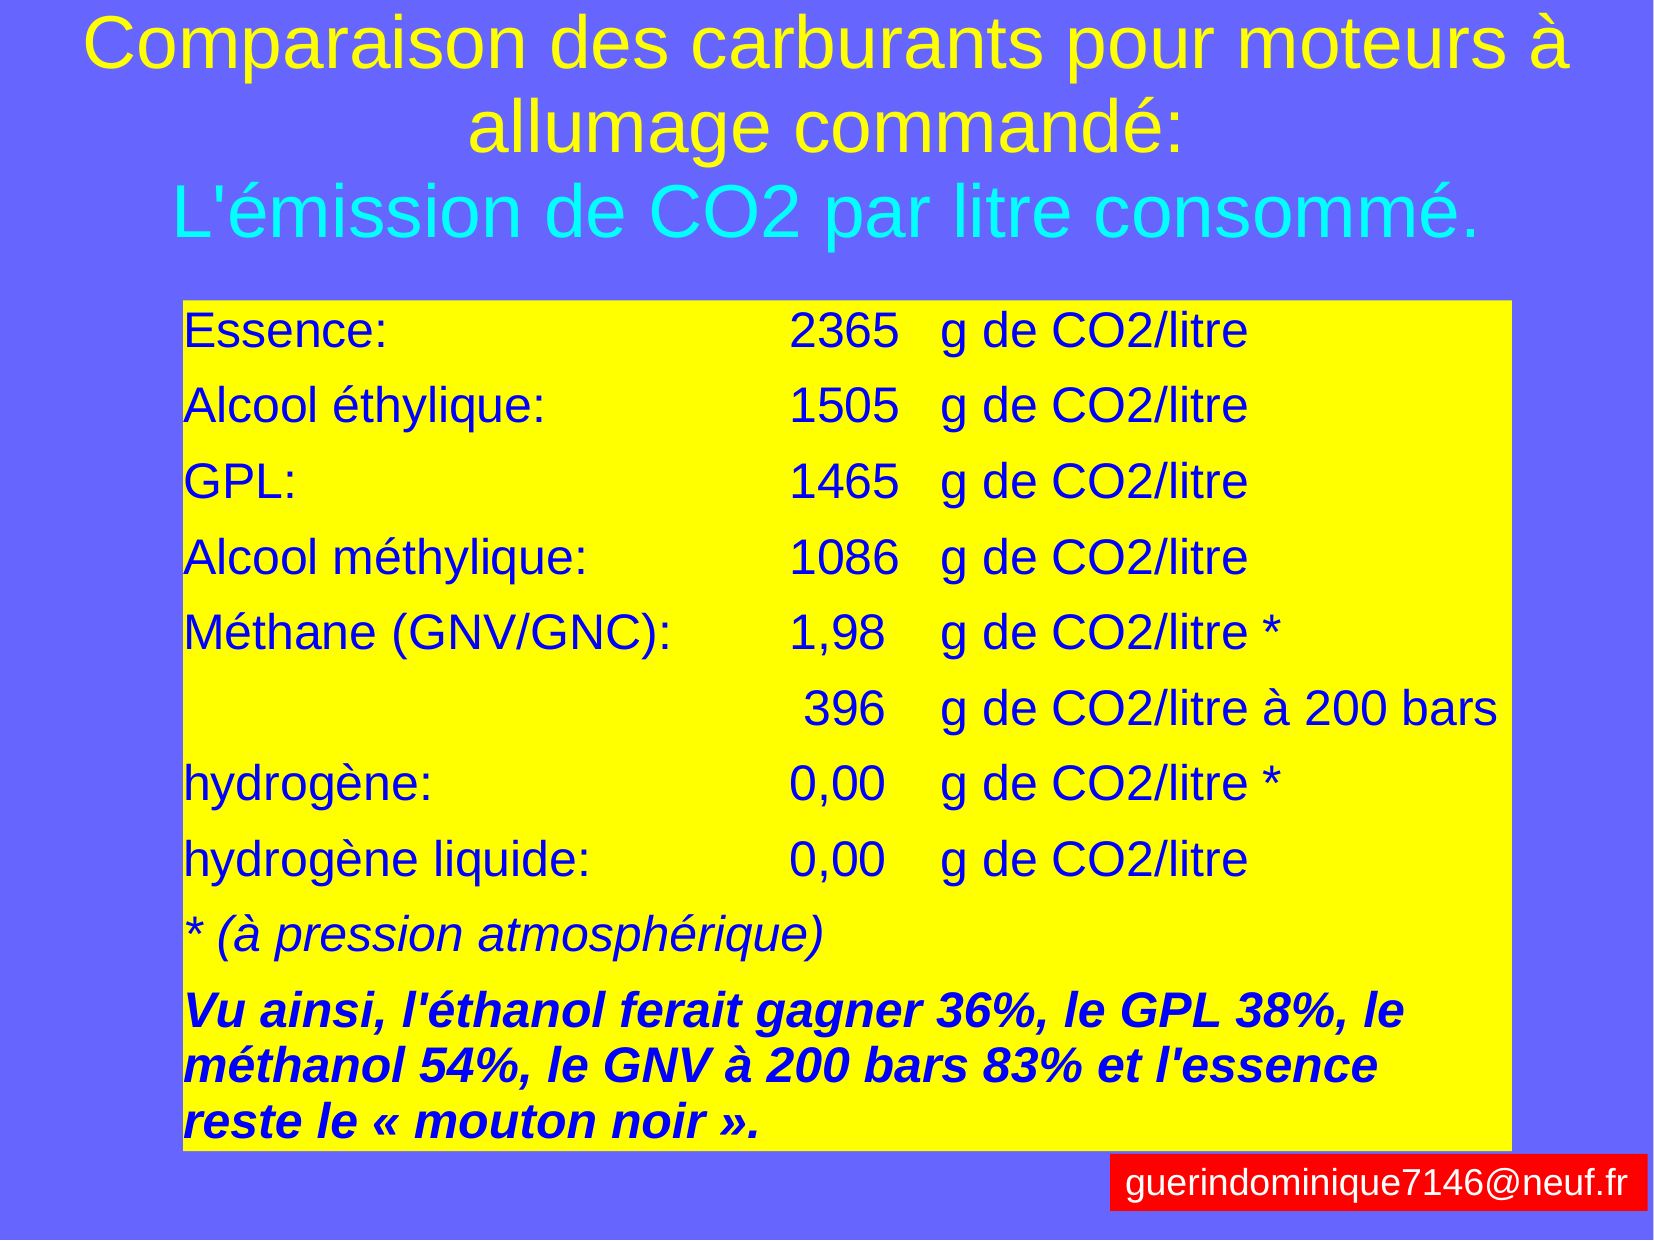

# Comparaison des carburants pour moteurs à allumage commandé: L'émission de CO2 par litre consommé.
Essence:			2365 	g de CO2/litre
Alcool éthylique:		1505 	g de CO2/litre
GPL:				1465 	g de CO2/litre
Alcool méthylique:		1086 	g de CO2/litre
Méthane (GNV/GNC):	1,98 	g de CO2/litre *
				 396	g de CO2/litre à 200 bars
hydrogène:			0,00	g de CO2/litre *
hydrogène liquide:		0,00	g de CO2/litre
* (à pression atmosphérique)
Vu ainsi, l'éthanol ferait gagner 36%, le GPL 38%, le méthanol 54%, le GNV à 200 bars 83% et l'essence reste le « mouton noir ».
guerindominique7146@neuf.fr